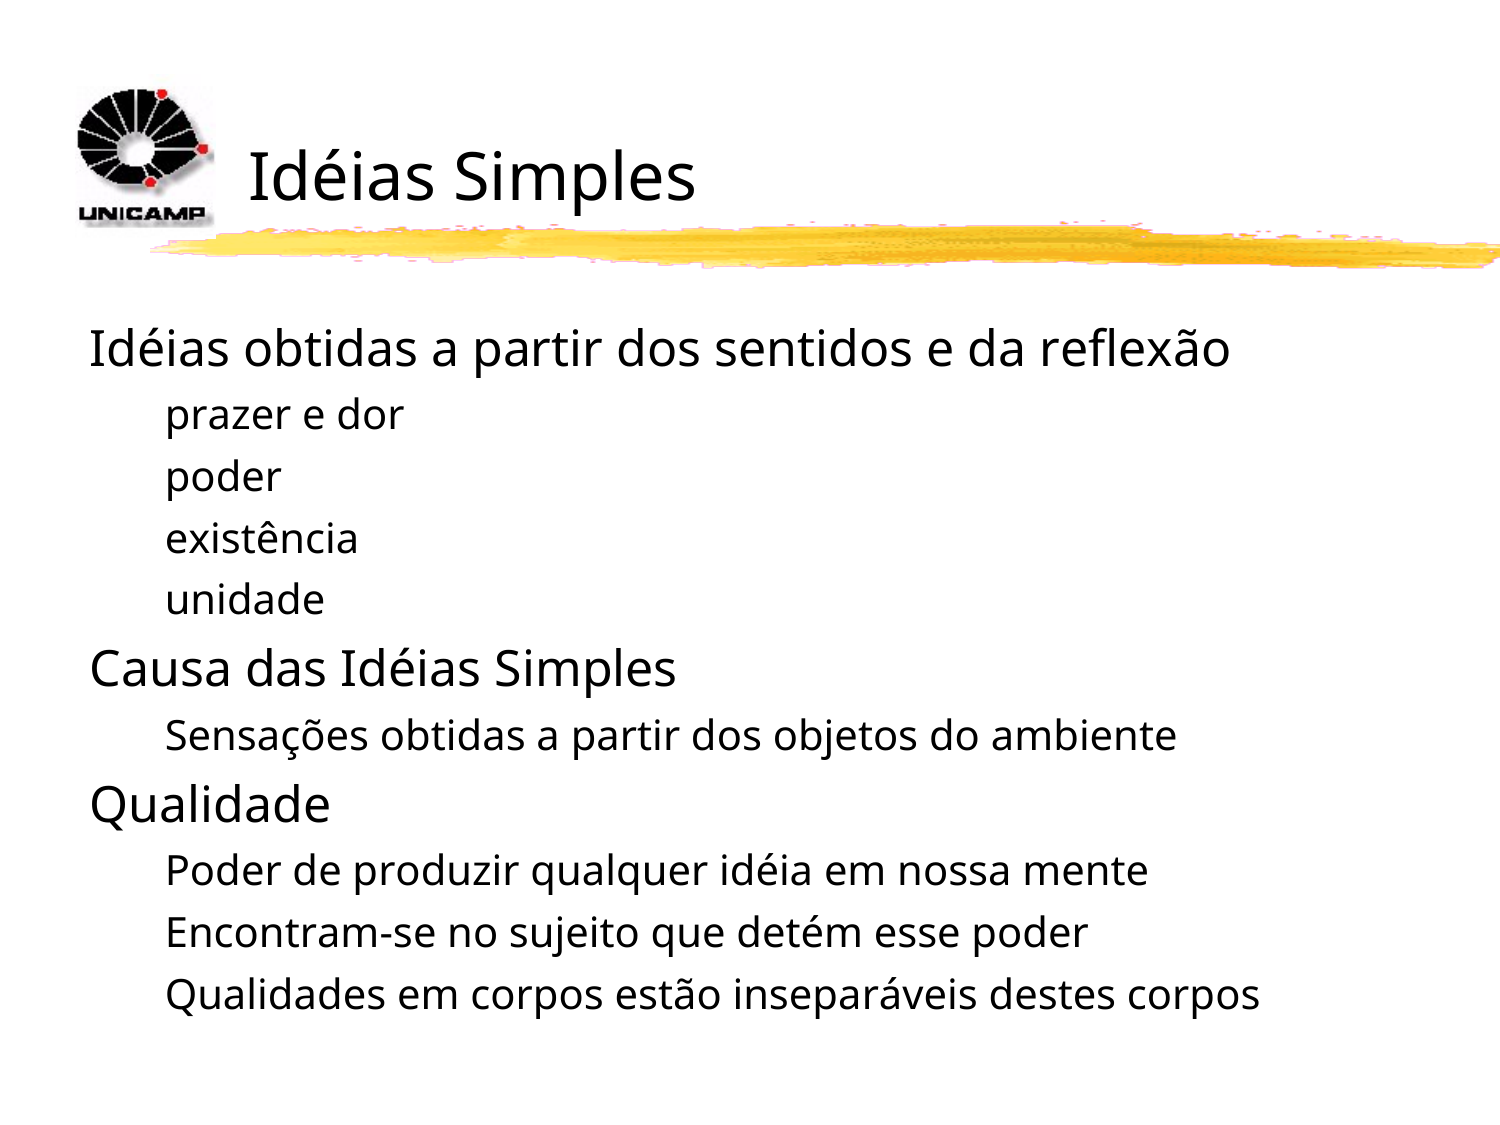

# Idéias Simples
Idéias obtidas a partir dos sentidos e da reflexão
prazer e dor
poder
existência
unidade
Causa das Idéias Simples
Sensações obtidas a partir dos objetos do ambiente
Qualidade
Poder de produzir qualquer idéia em nossa mente
Encontram-se no sujeito que detém esse poder
Qualidades em corpos estão inseparáveis destes corpos